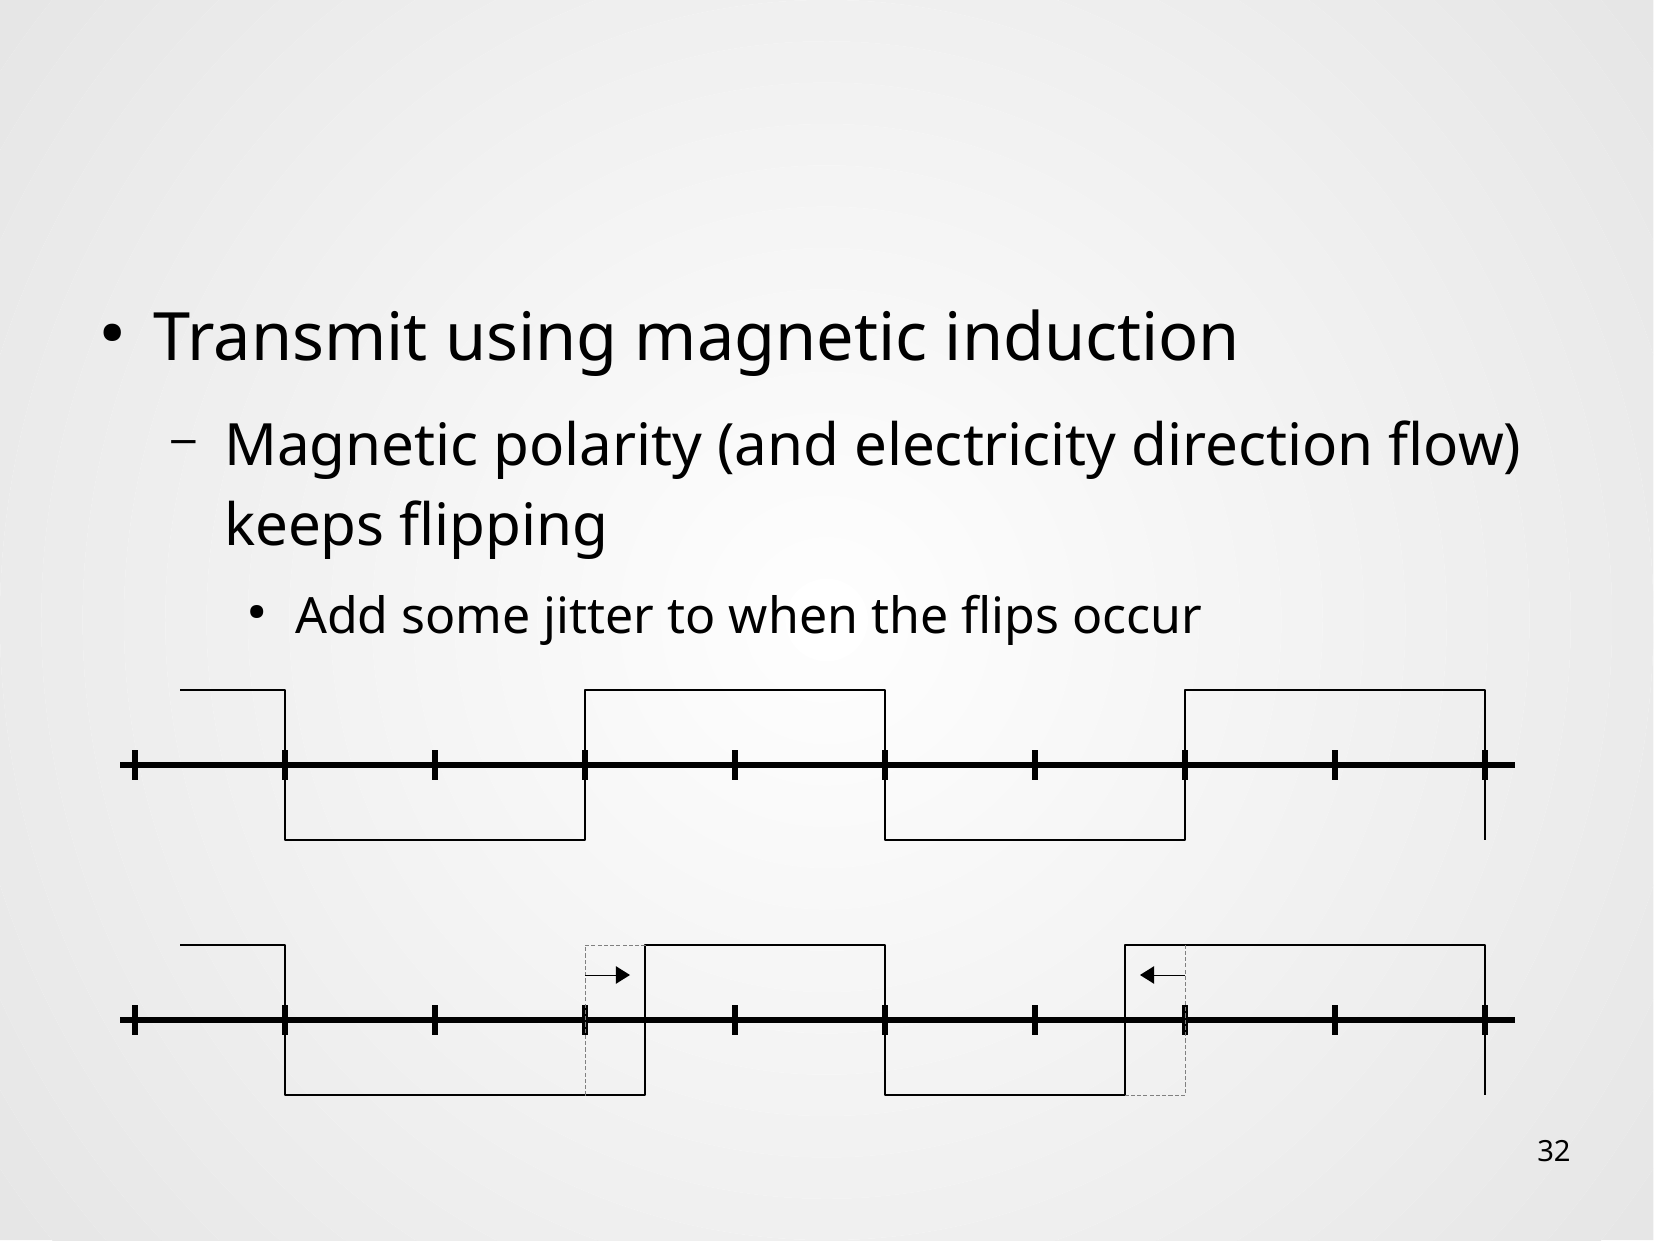

#
Transmit using magnetic induction
Magnetic polarity (and electricity direction flow) keeps flipping
Add some jitter to when the flips occur
32